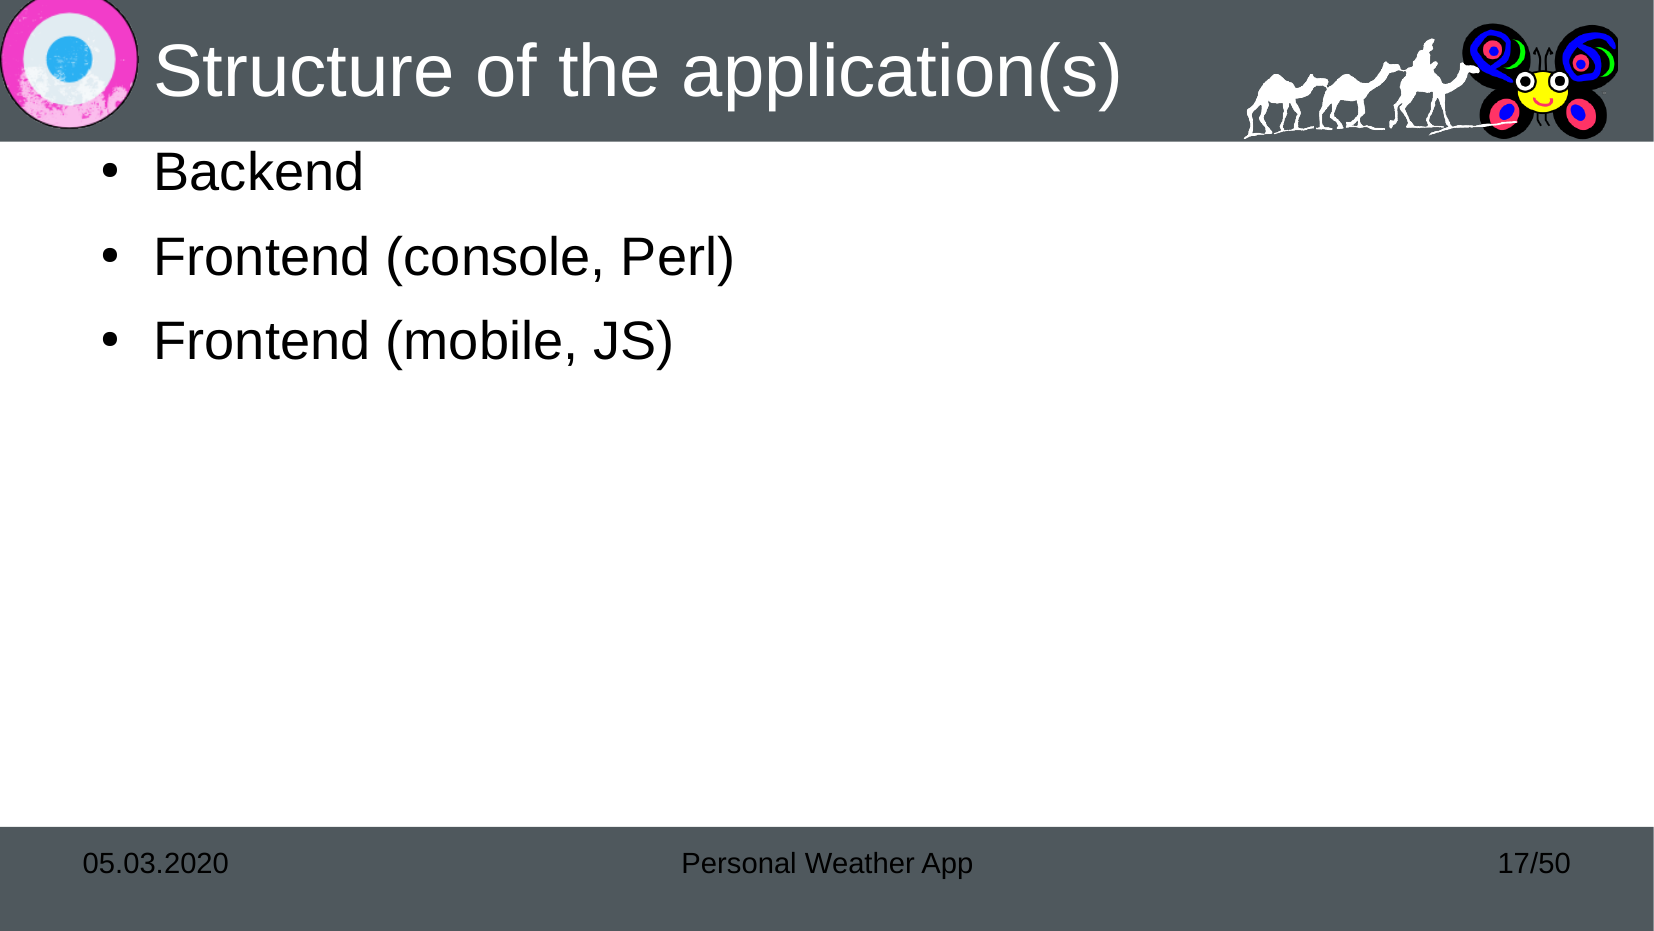

# Structure of the application(s)
Backend
Frontend (console, Perl)
Frontend (mobile, JS)
08. März 2019
17